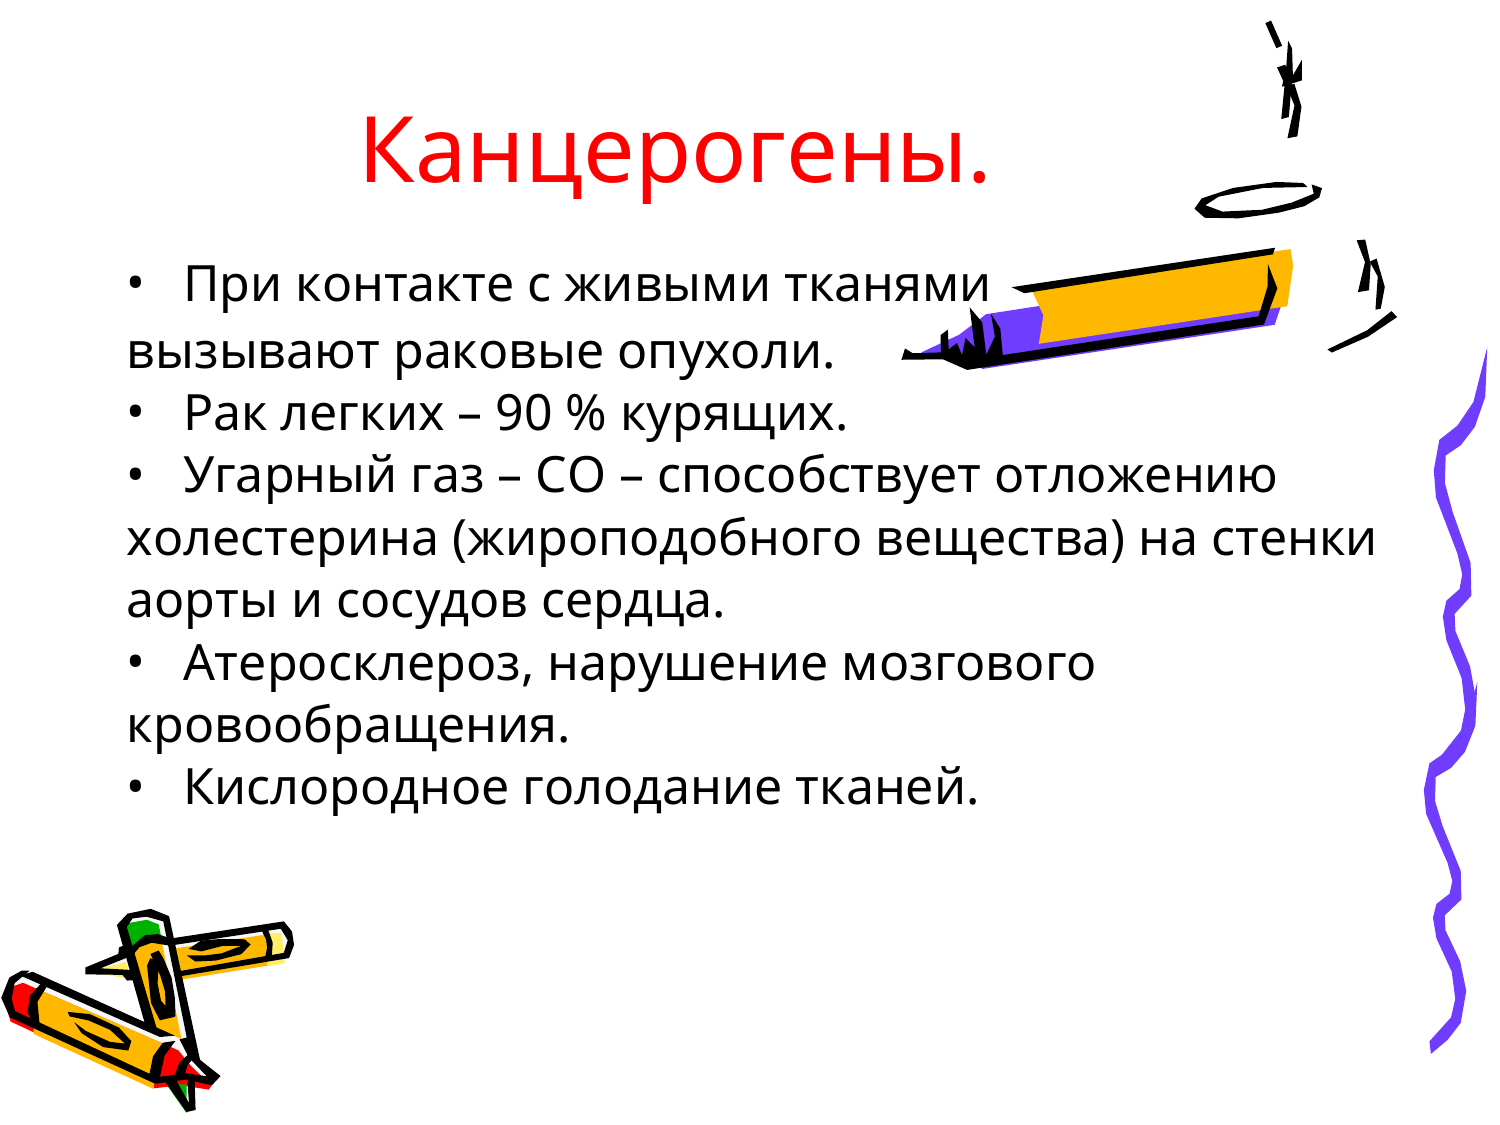

# Канцерогены.
При контакте с живыми тканями
вызывают раковые опухоли.
Рак легких – 90 % курящих.
Угарный газ – СО – способствует отложению
холестерина (жироподобного вещества) на стенки
аорты и сосудов сердца.
Атеросклероз, нарушение мозгового
кровообращения.
Кислородное голодание тканей.